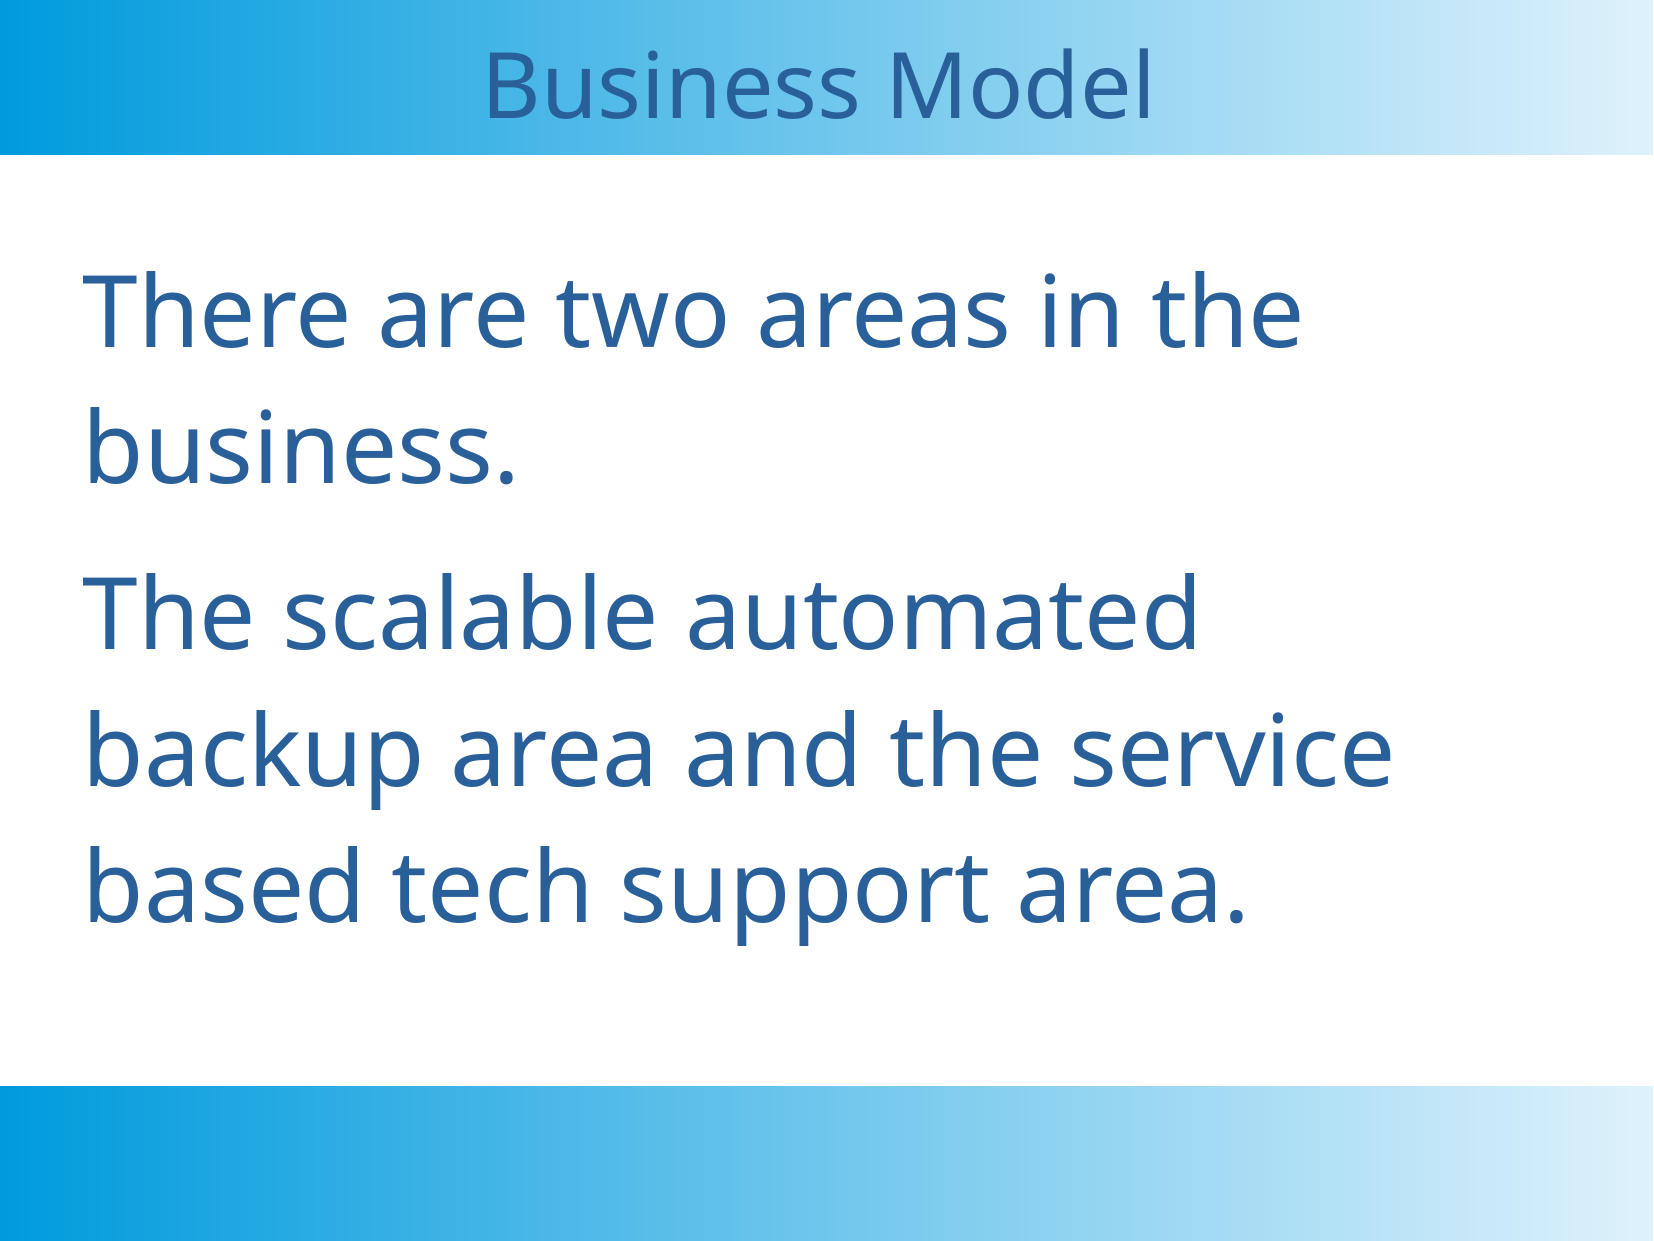

# Business Model
There are two areas in the business.
The scalable automated backup area and the service based tech support area.